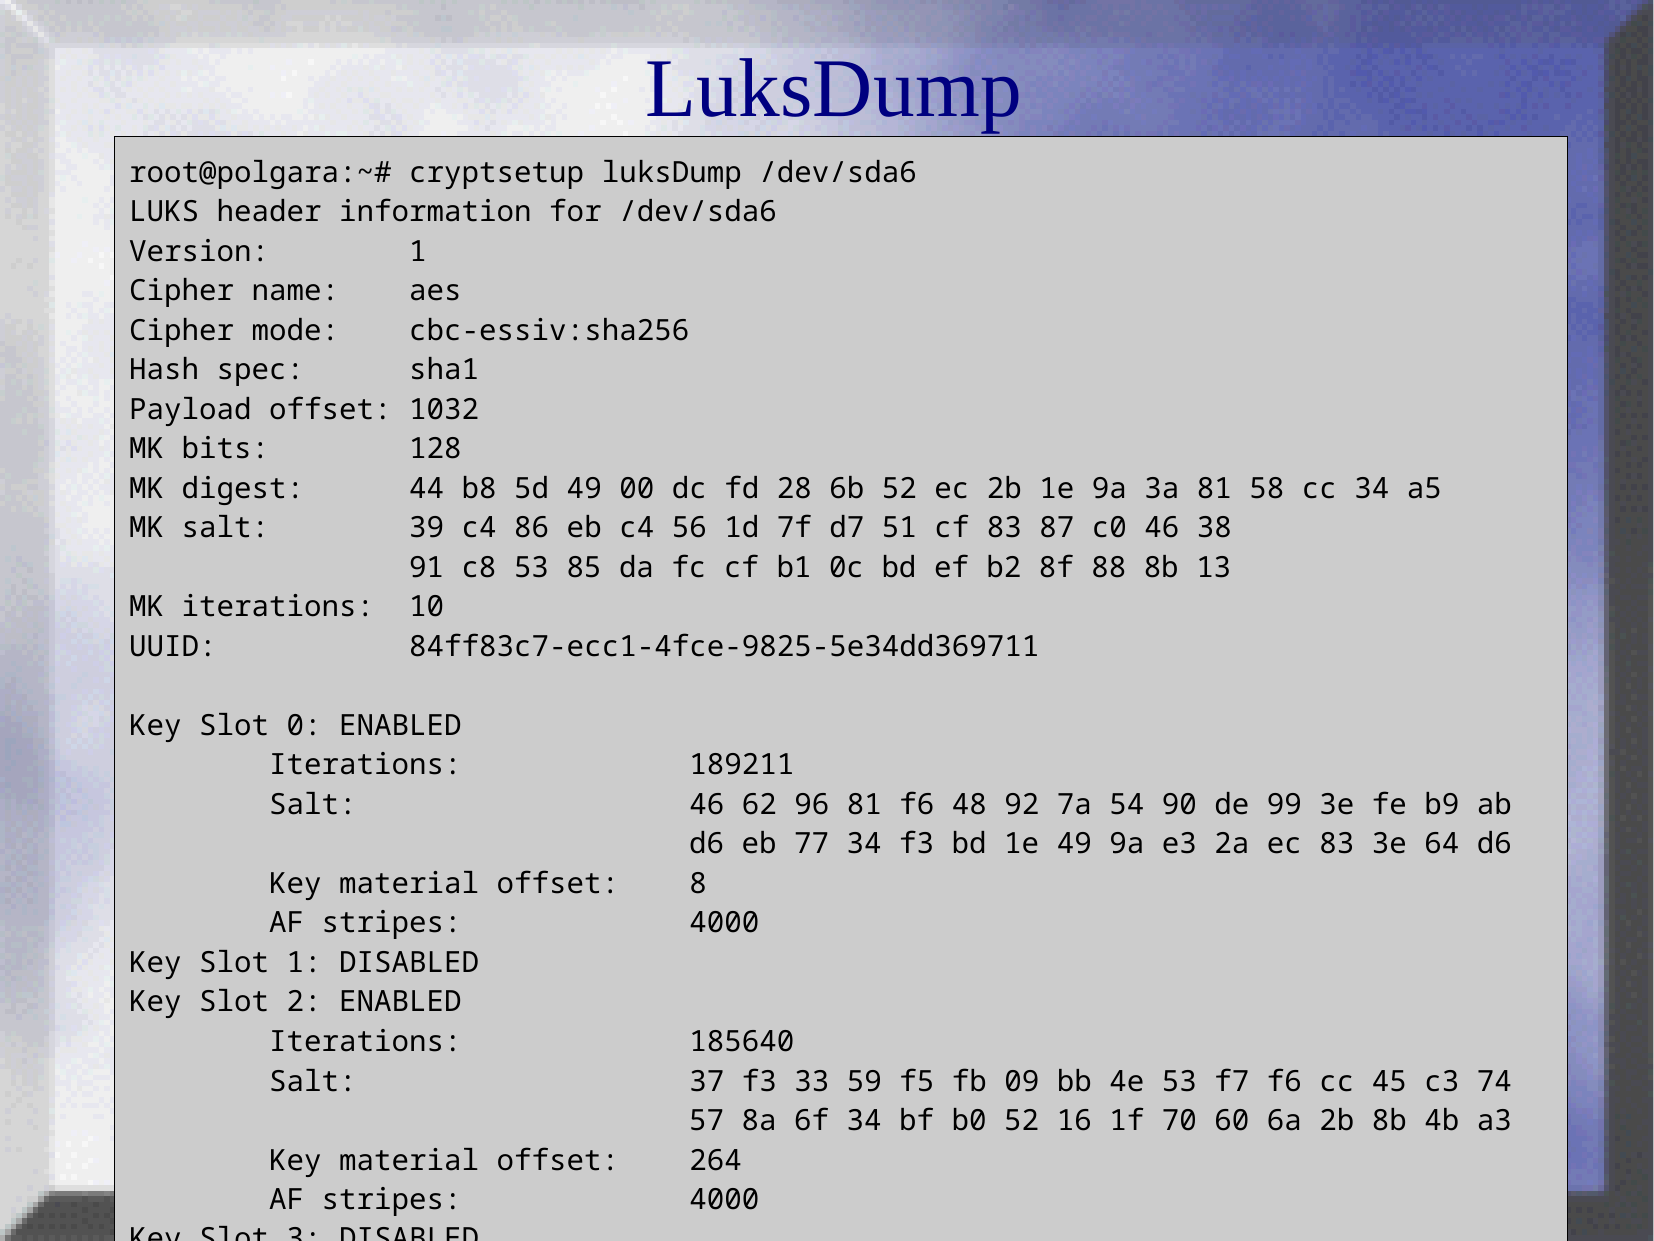

# LuksDump
root@polgara:~# cryptsetup luksDump /dev/sda6
LUKS header information for /dev/sda6
Version: 1
Cipher name: aes
Cipher mode: cbc-essiv:sha256
Hash spec: sha1
Payload offset: 1032
MK bits: 128
MK digest: 44 b8 5d 49 00 dc fd 28 6b 52 ec 2b 1e 9a 3a 81 58 cc 34 a5
MK salt: 39 c4 86 eb c4 56 1d 7f d7 51 cf 83 87 c0 46 38
 91 c8 53 85 da fc cf b1 0c bd ef b2 8f 88 8b 13
MK iterations: 10
UUID: 84ff83c7-ecc1-4fce-9825-5e34dd369711
Key Slot 0: ENABLED
 Iterations: 189211
 Salt: 46 62 96 81 f6 48 92 7a 54 90 de 99 3e fe b9 ab
 d6 eb 77 34 f3 bd 1e 49 9a e3 2a ec 83 3e 64 d6
 Key material offset: 8
 AF stripes: 4000
Key Slot 1: DISABLED
Key Slot 2: ENABLED
 Iterations: 185640
 Salt: 37 f3 33 59 f5 fb 09 bb 4e 53 f7 f6 cc 45 c3 74
 57 8a 6f 34 bf b0 52 16 1f 70 60 6a 2b 8b 4b a3
 Key material offset: 264
 AF stripes: 4000
Key Slot 3: DISABLED
(...)